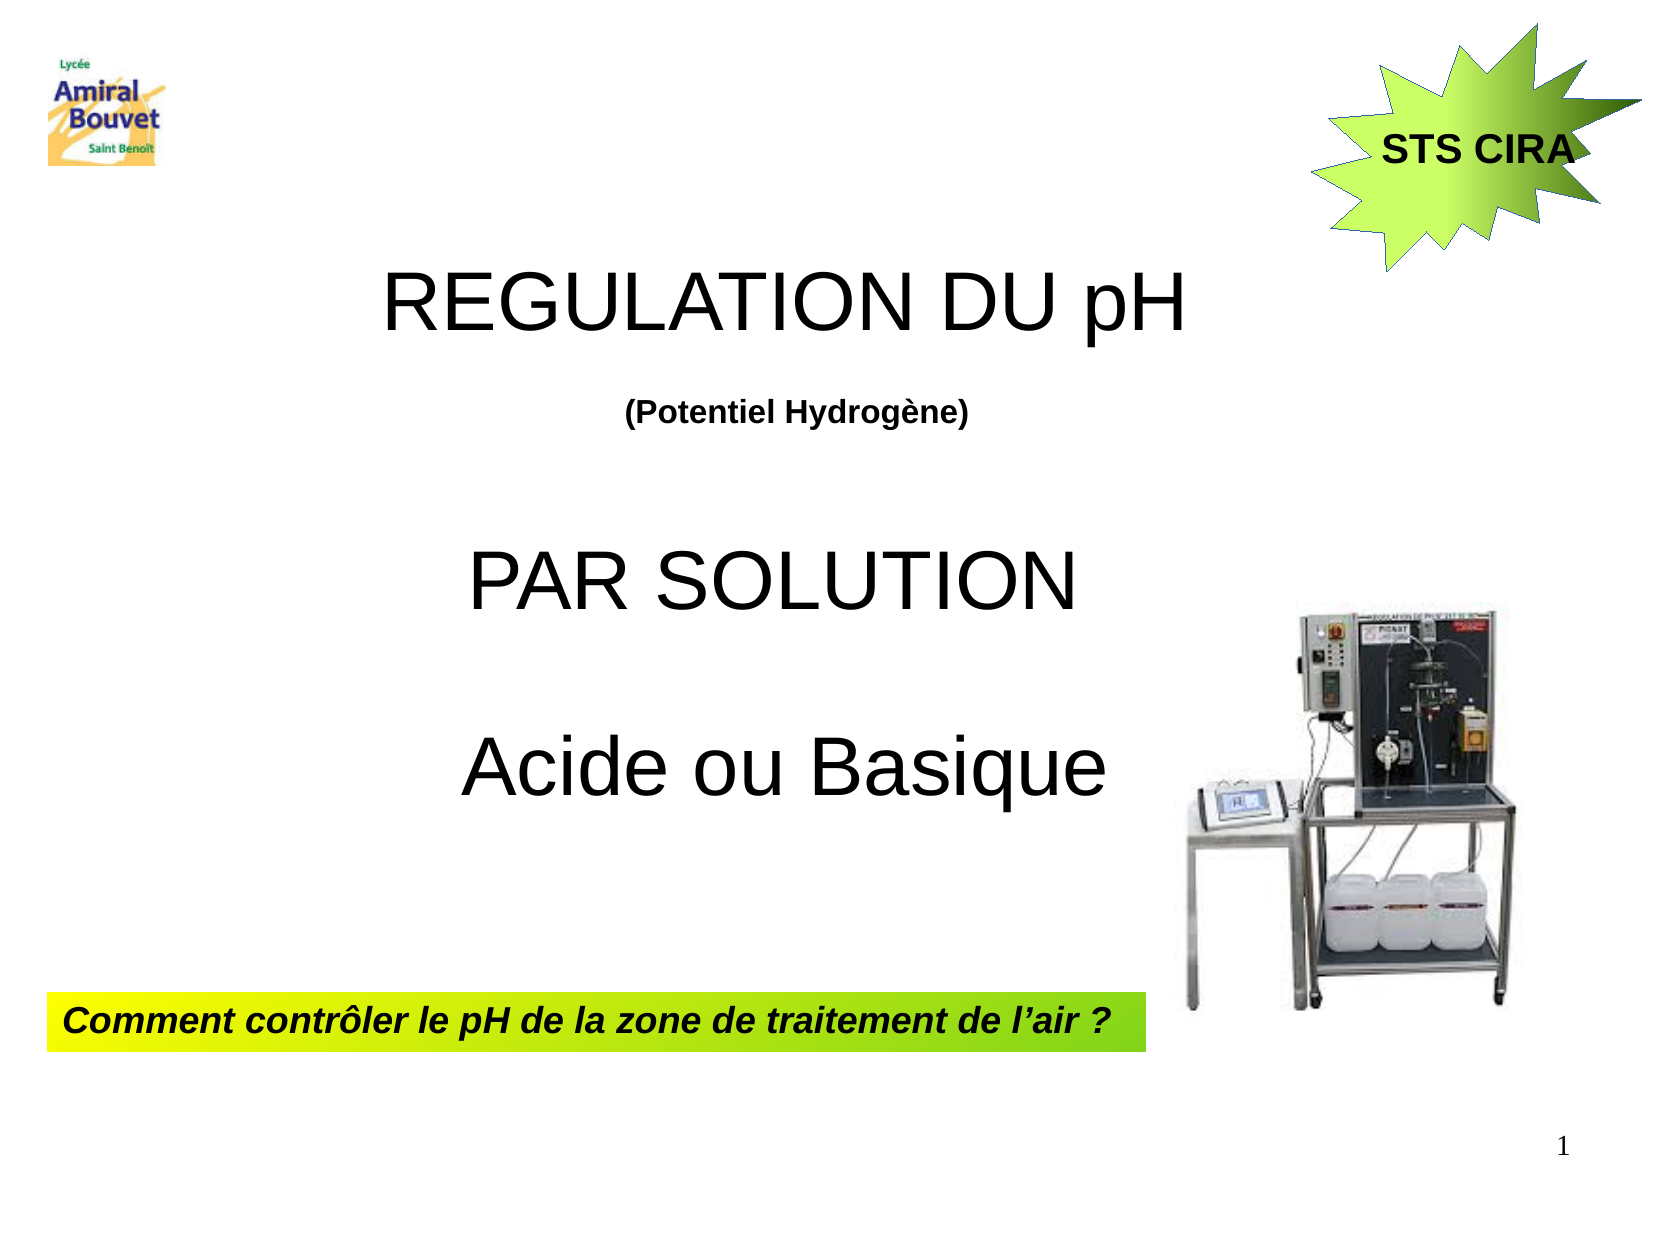

STS CIRA
REGULATION DU pH
 (Potentiel Hydrogène)
PAR SOLUTION
Acide ou Basique
Comment contrôler le pH de la zone de traitement de l’air ?
1